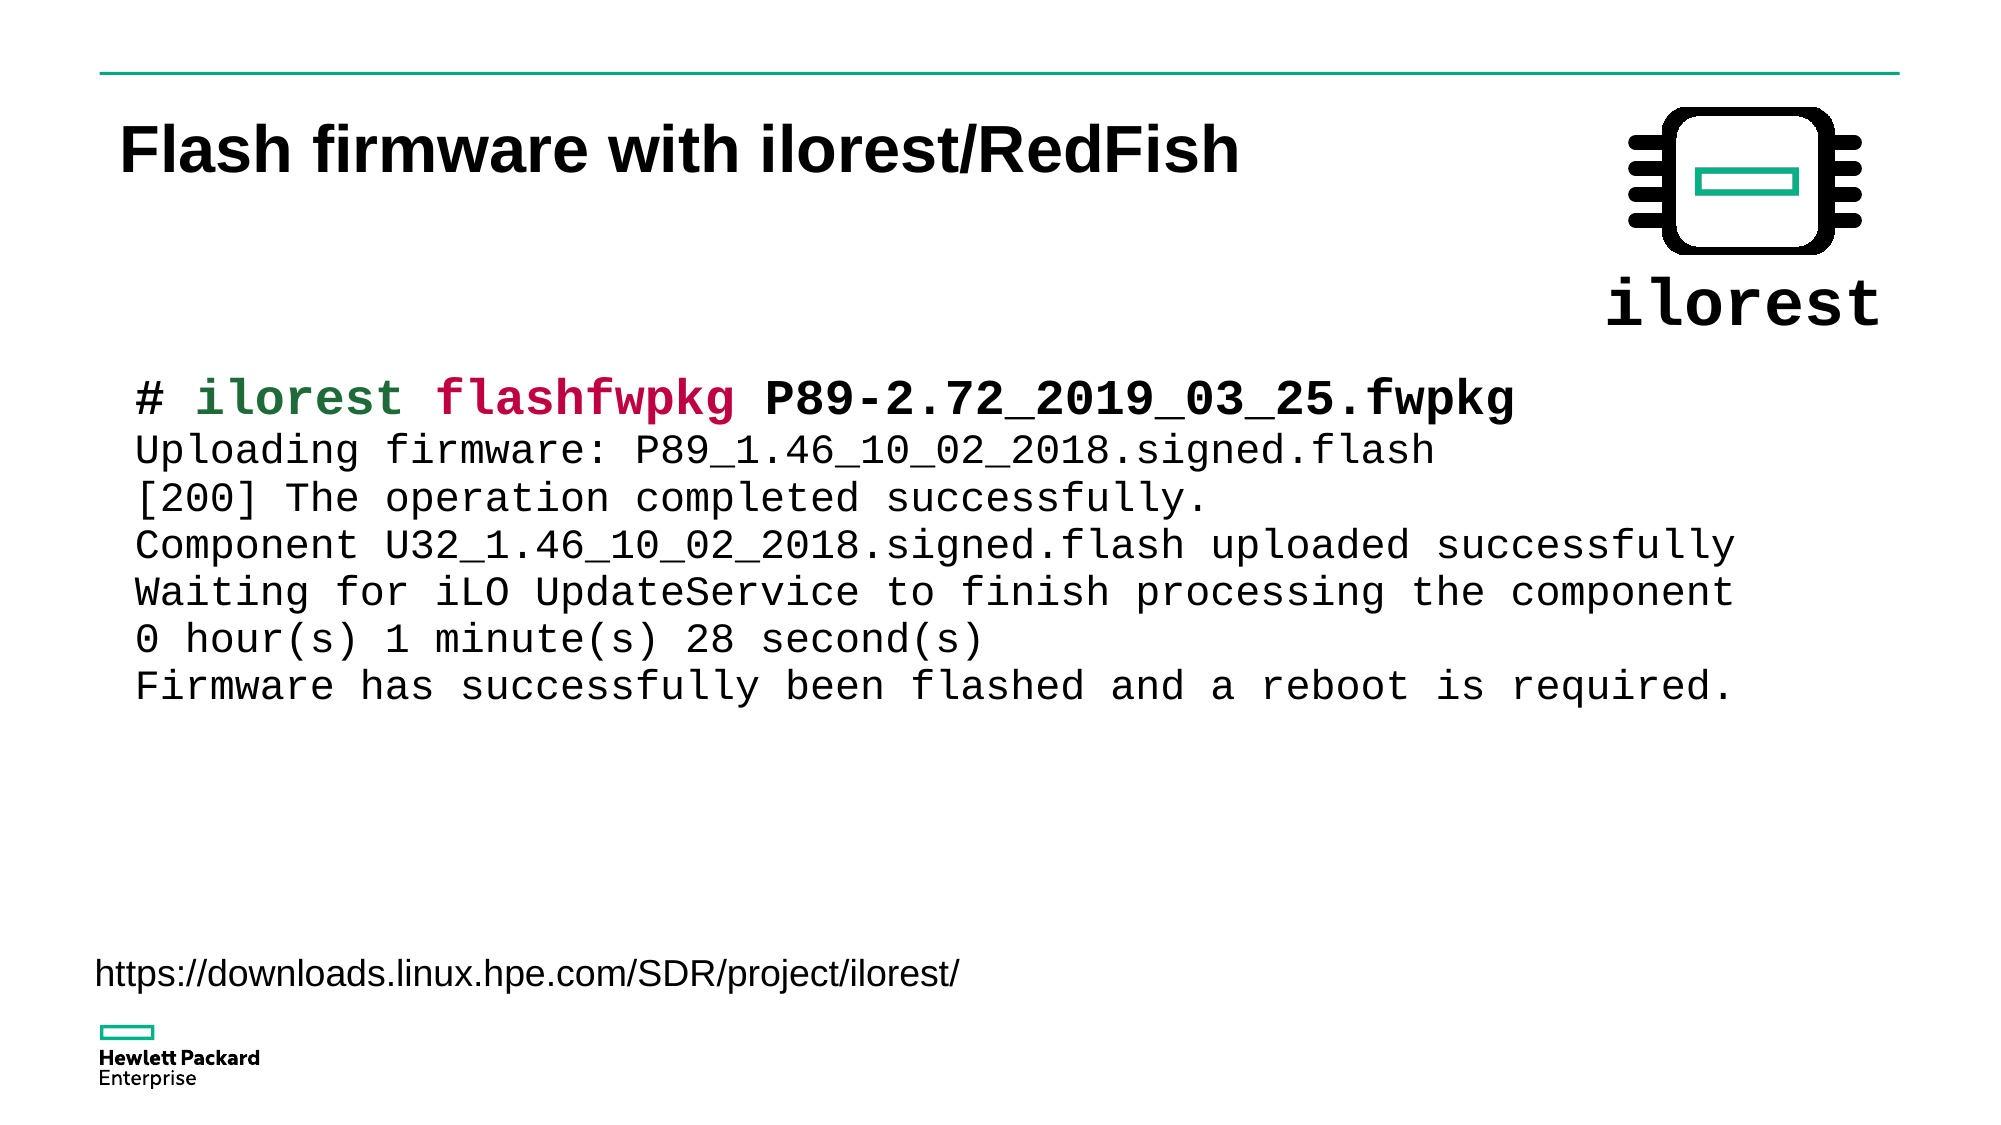

Flash firmware with ilorest/RedFish
ilorest
# ilorest flashfwpkg P89-2.72_2019_03_25.fwpkg
Uploading firmware: P89_1.46_10_02_2018.signed.flash
[200] The operation completed successfully.
Component U32_1.46_10_02_2018.signed.flash uploaded successfully
Waiting for iLO UpdateService to finish processing the component
0 hour(s) 1 minute(s) 28 second(s)
Firmware has successfully been flashed and a reboot is required.
https://downloads.linux.hpe.com/SDR/project/ilorest/